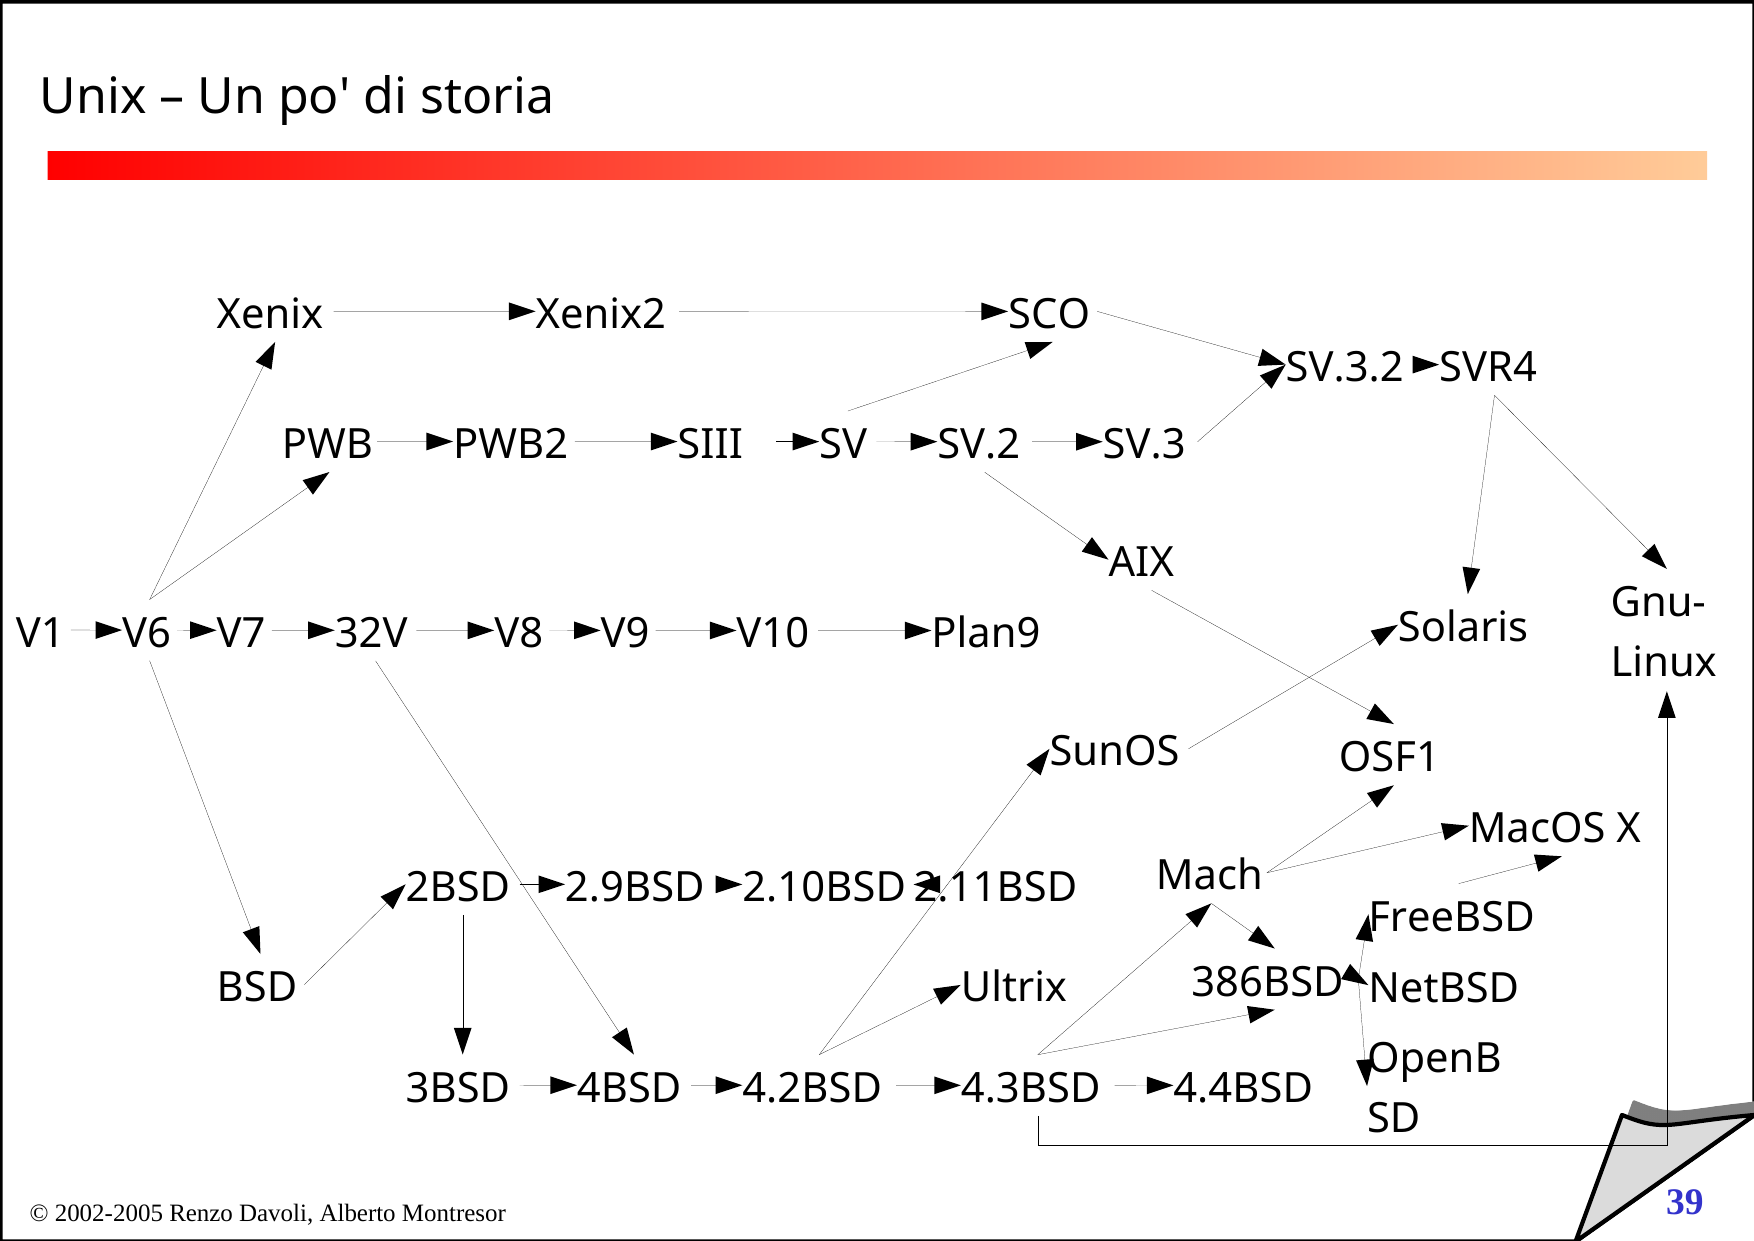

# Unix – Un po' di storia
Xenix
Xenix2
SCO
SV.3.2
SVR4
PWB
PWB2
SIII
SV
SV.2
SV.3
AIX
Gnu-
Linux
Solaris
V1
V6
V7
32V
V8
V9
V10
Plan9
SunOS
OSF1
MacOS X
Mach
2BSD
2.9BSD
2.10BSD
2.11BSD
FreeBSD
386BSD
BSD
Ultrix
NetBSD
OpenBSD
3BSD
4BSD
4.2BSD
4.3BSD
4.4BSD